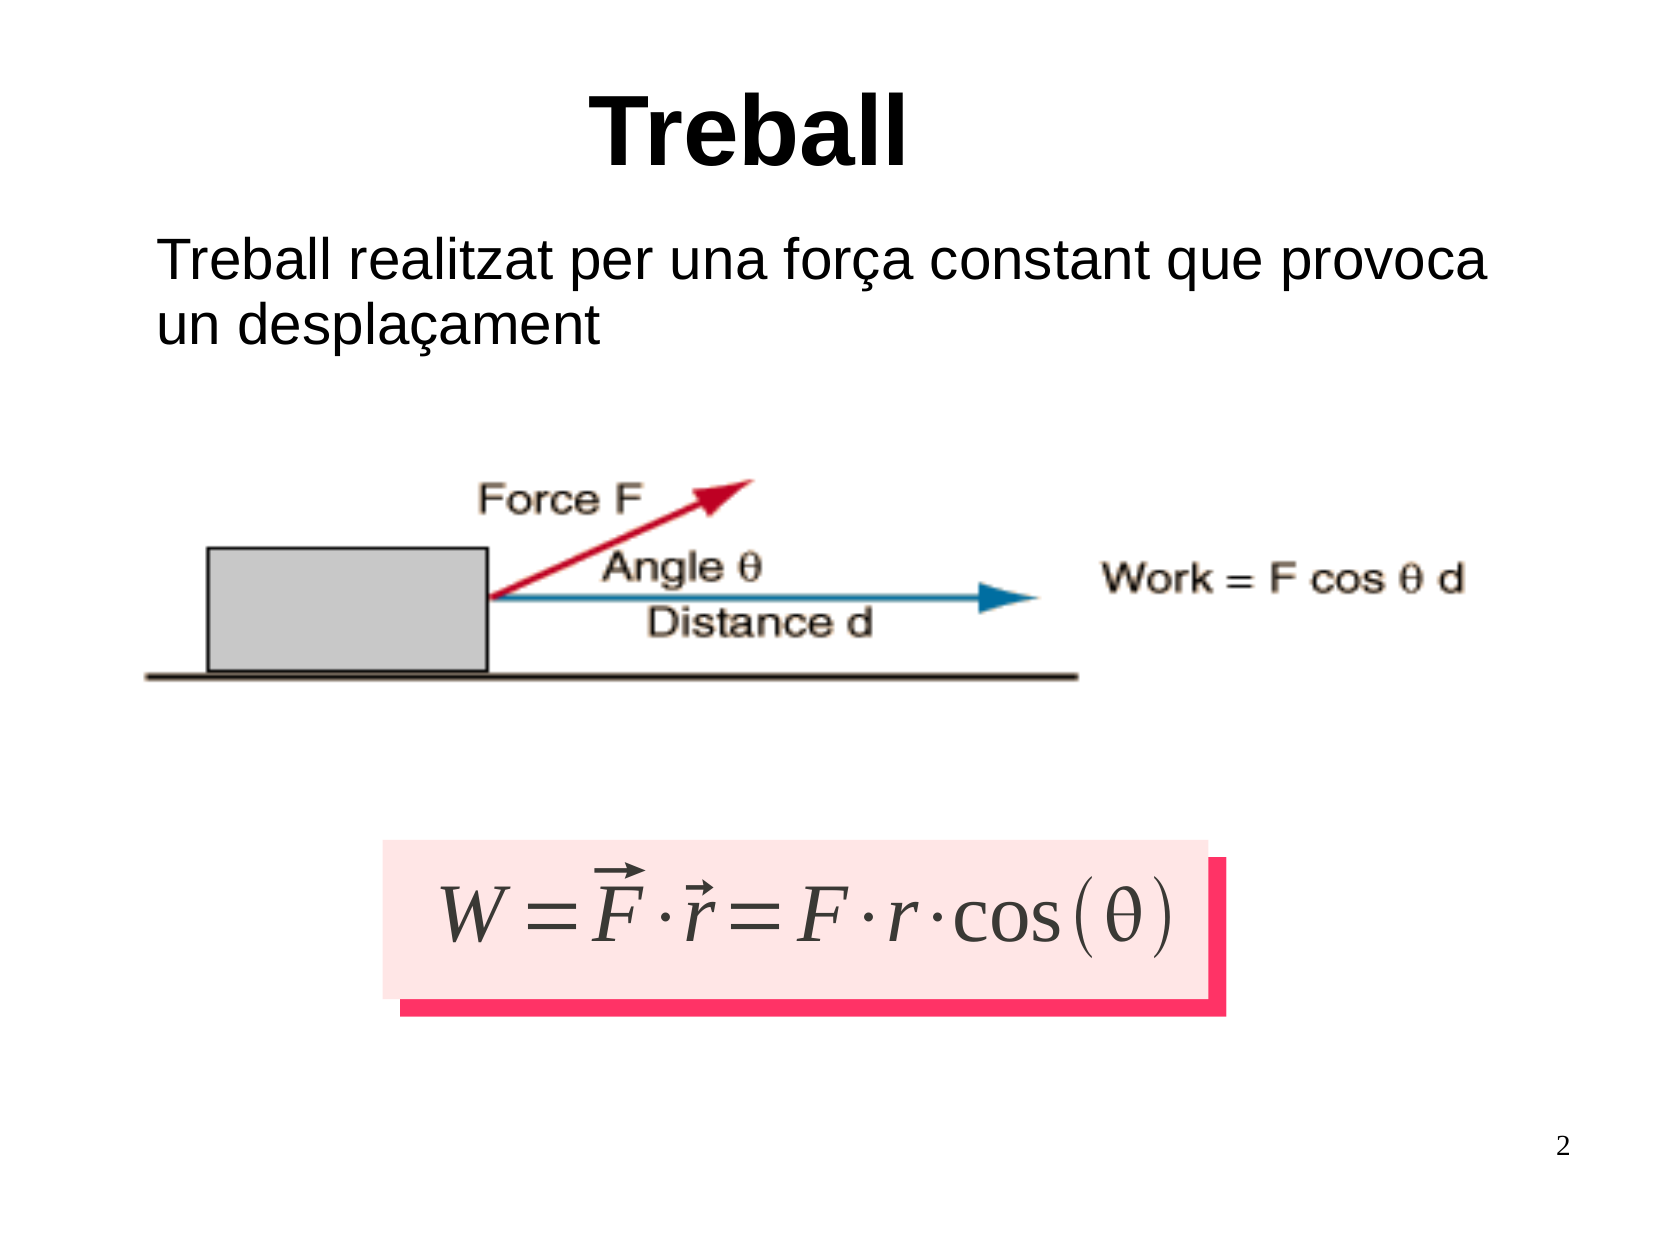

Treball
Treball realitzat per una força constant que provoca un desplaçament
2